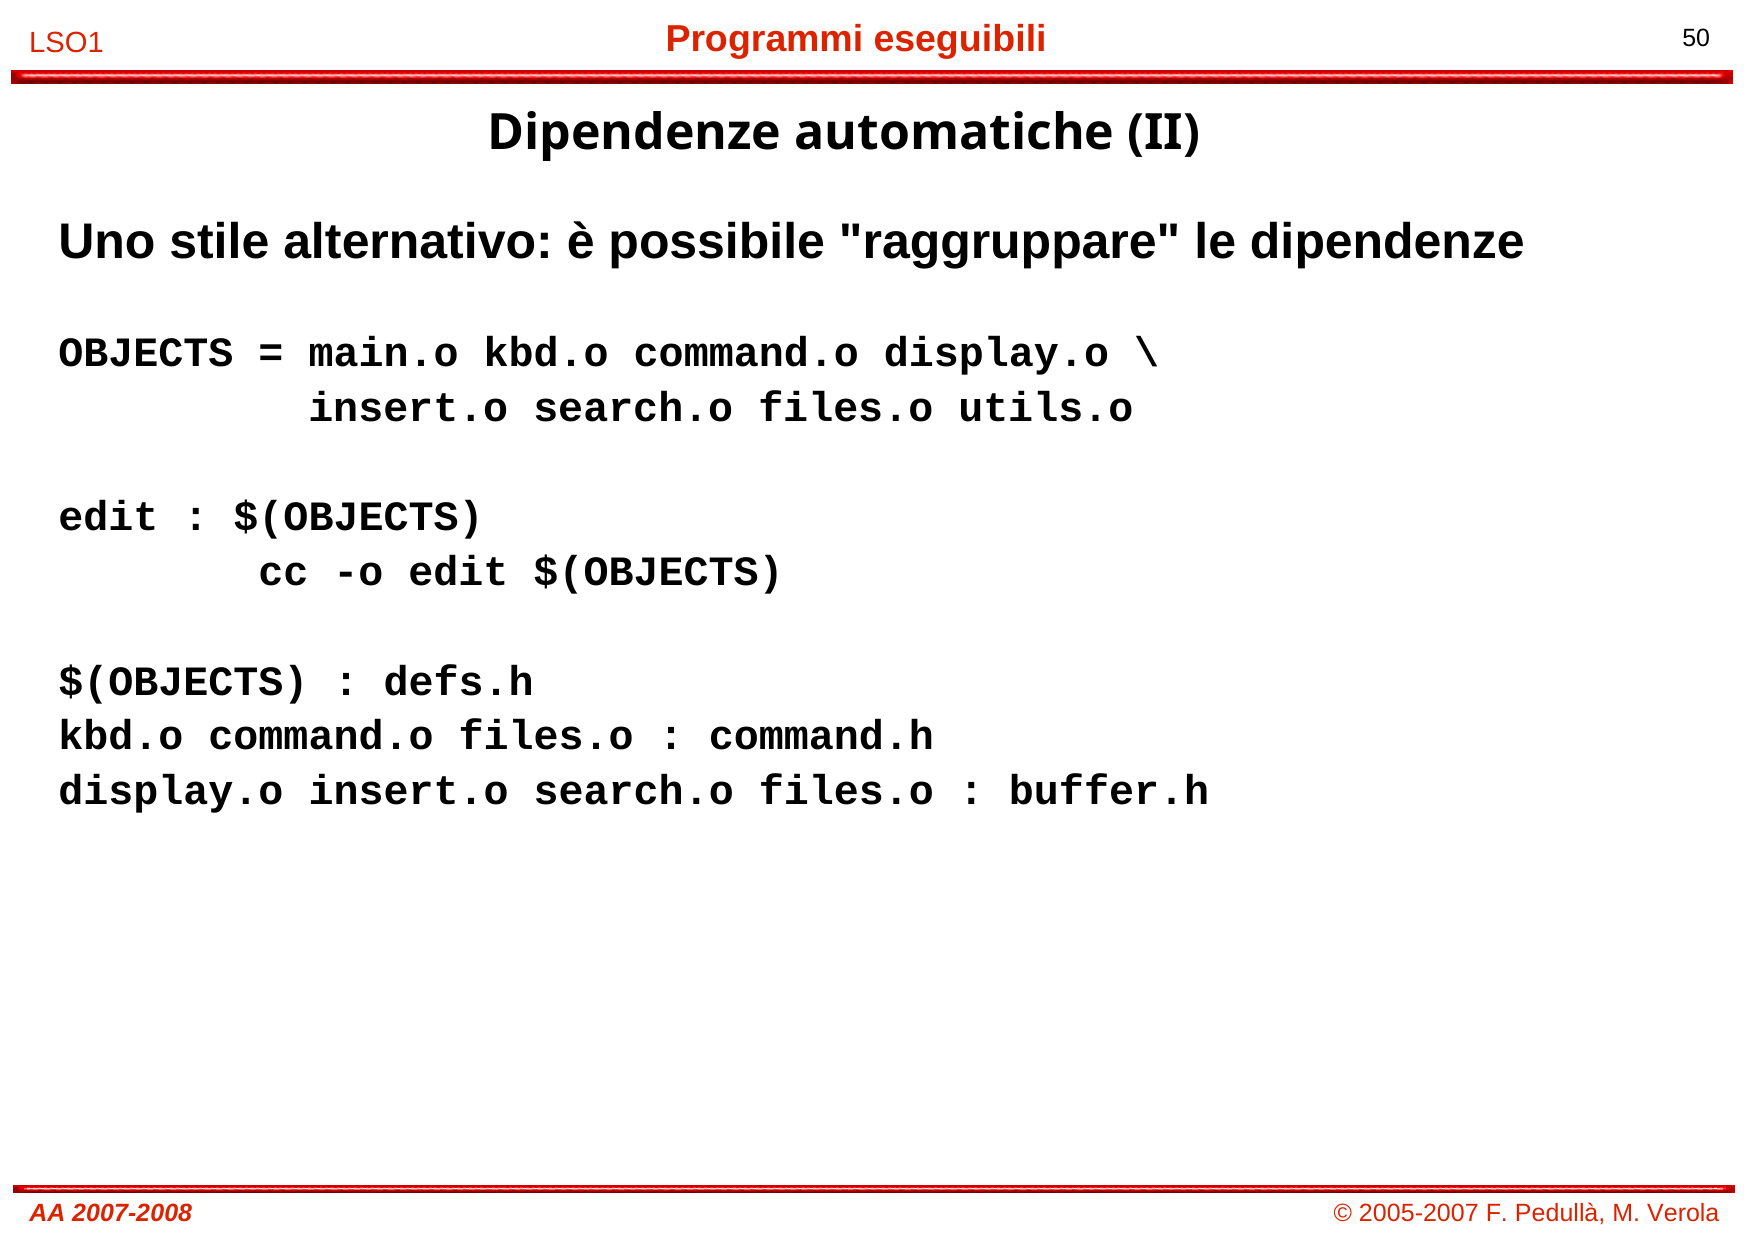

# Dipendenze automatiche (II)
Uno stile alternativo: è possibile "raggruppare" le dipendenze
OBJECTS = main.o kbd.o command.o display.o \
 insert.o search.o files.o utils.o
edit : $(OBJECTS)
 cc -o edit $(OBJECTS)
$(OBJECTS) : defs.h
kbd.o command.o files.o : command.h
display.o insert.o search.o files.o : buffer.h